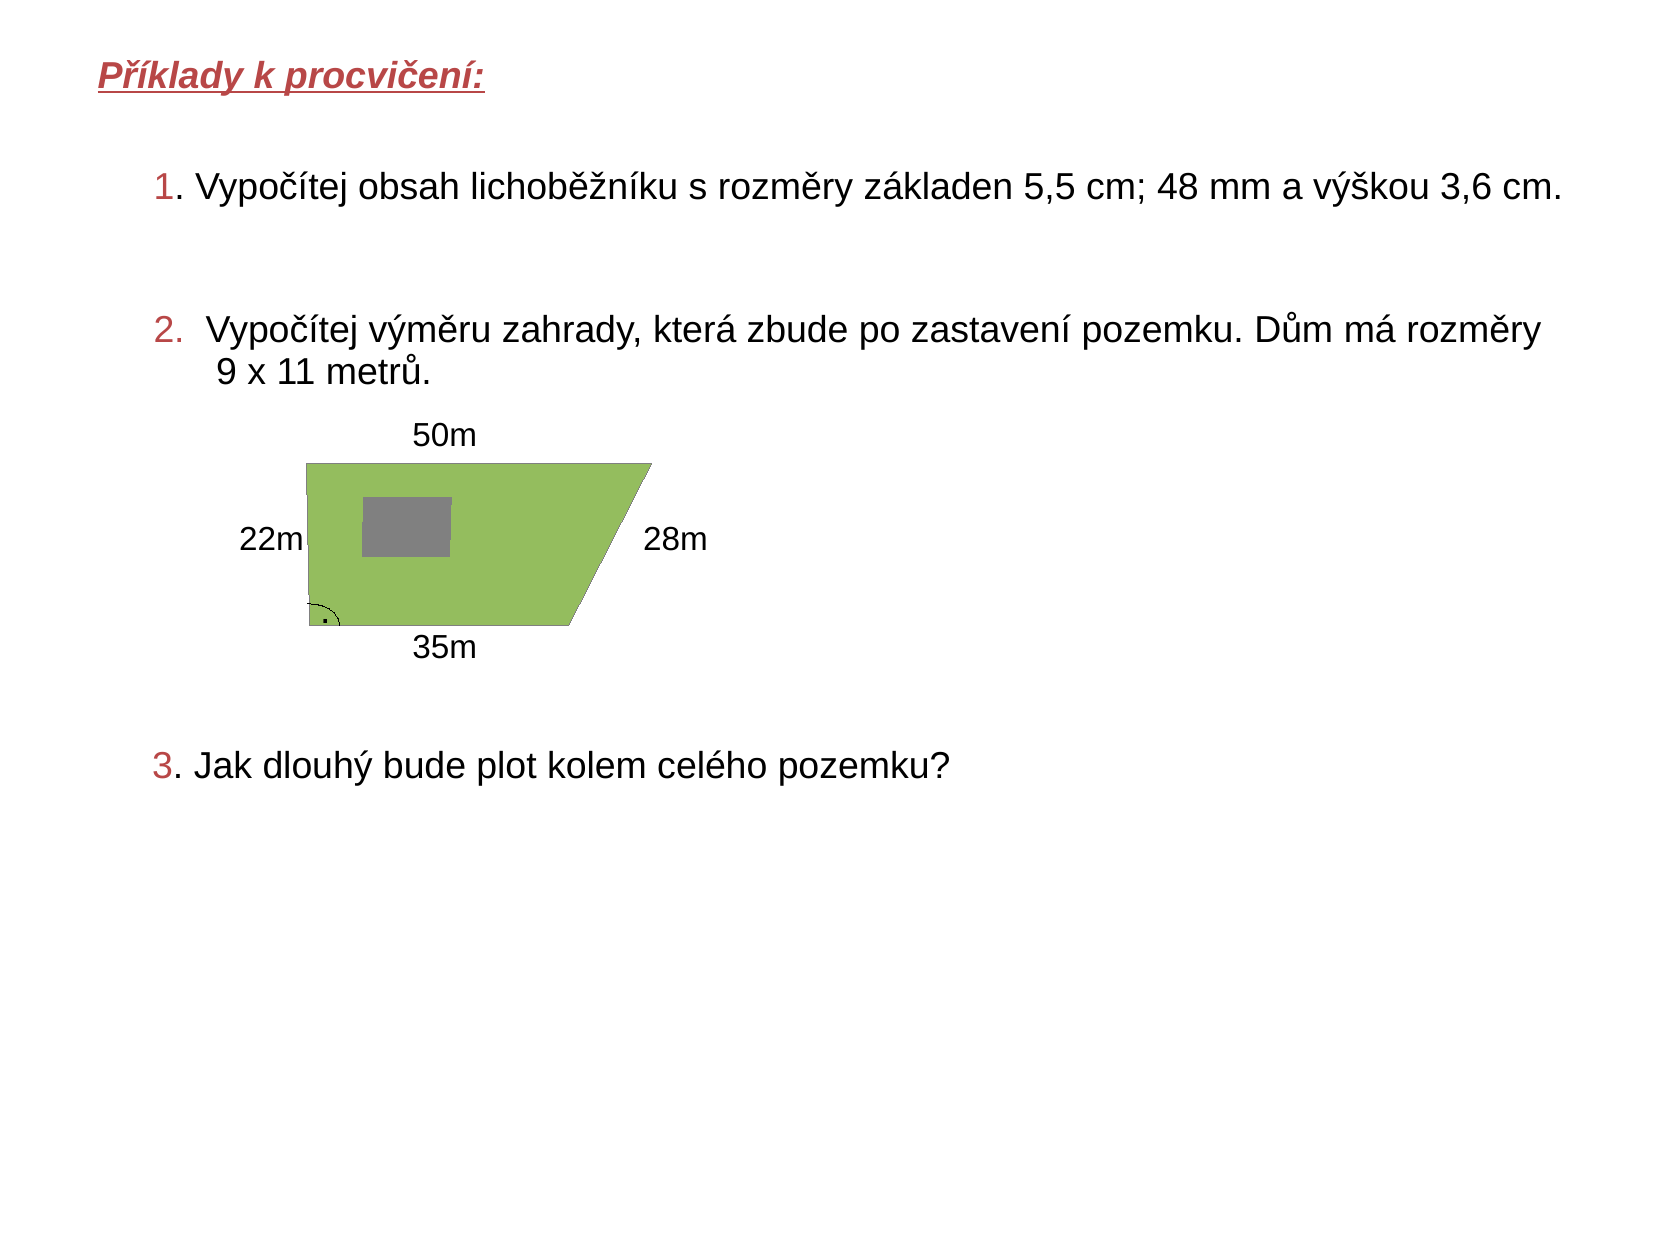

Příklady k procvičení:
# 1. Vypočítej obsah lichoběžníku s rozměry základen 5,5 cm; 48 mm a výškou 3,6 cm.
2. Vypočítej výměru zahrady, která zbude po zastavení pozemku. Dům má rozměry 9 x 11 metrů.
50m
.
22m
28m
35m
3. Jak dlouhý bude plot kolem celého pozemku?